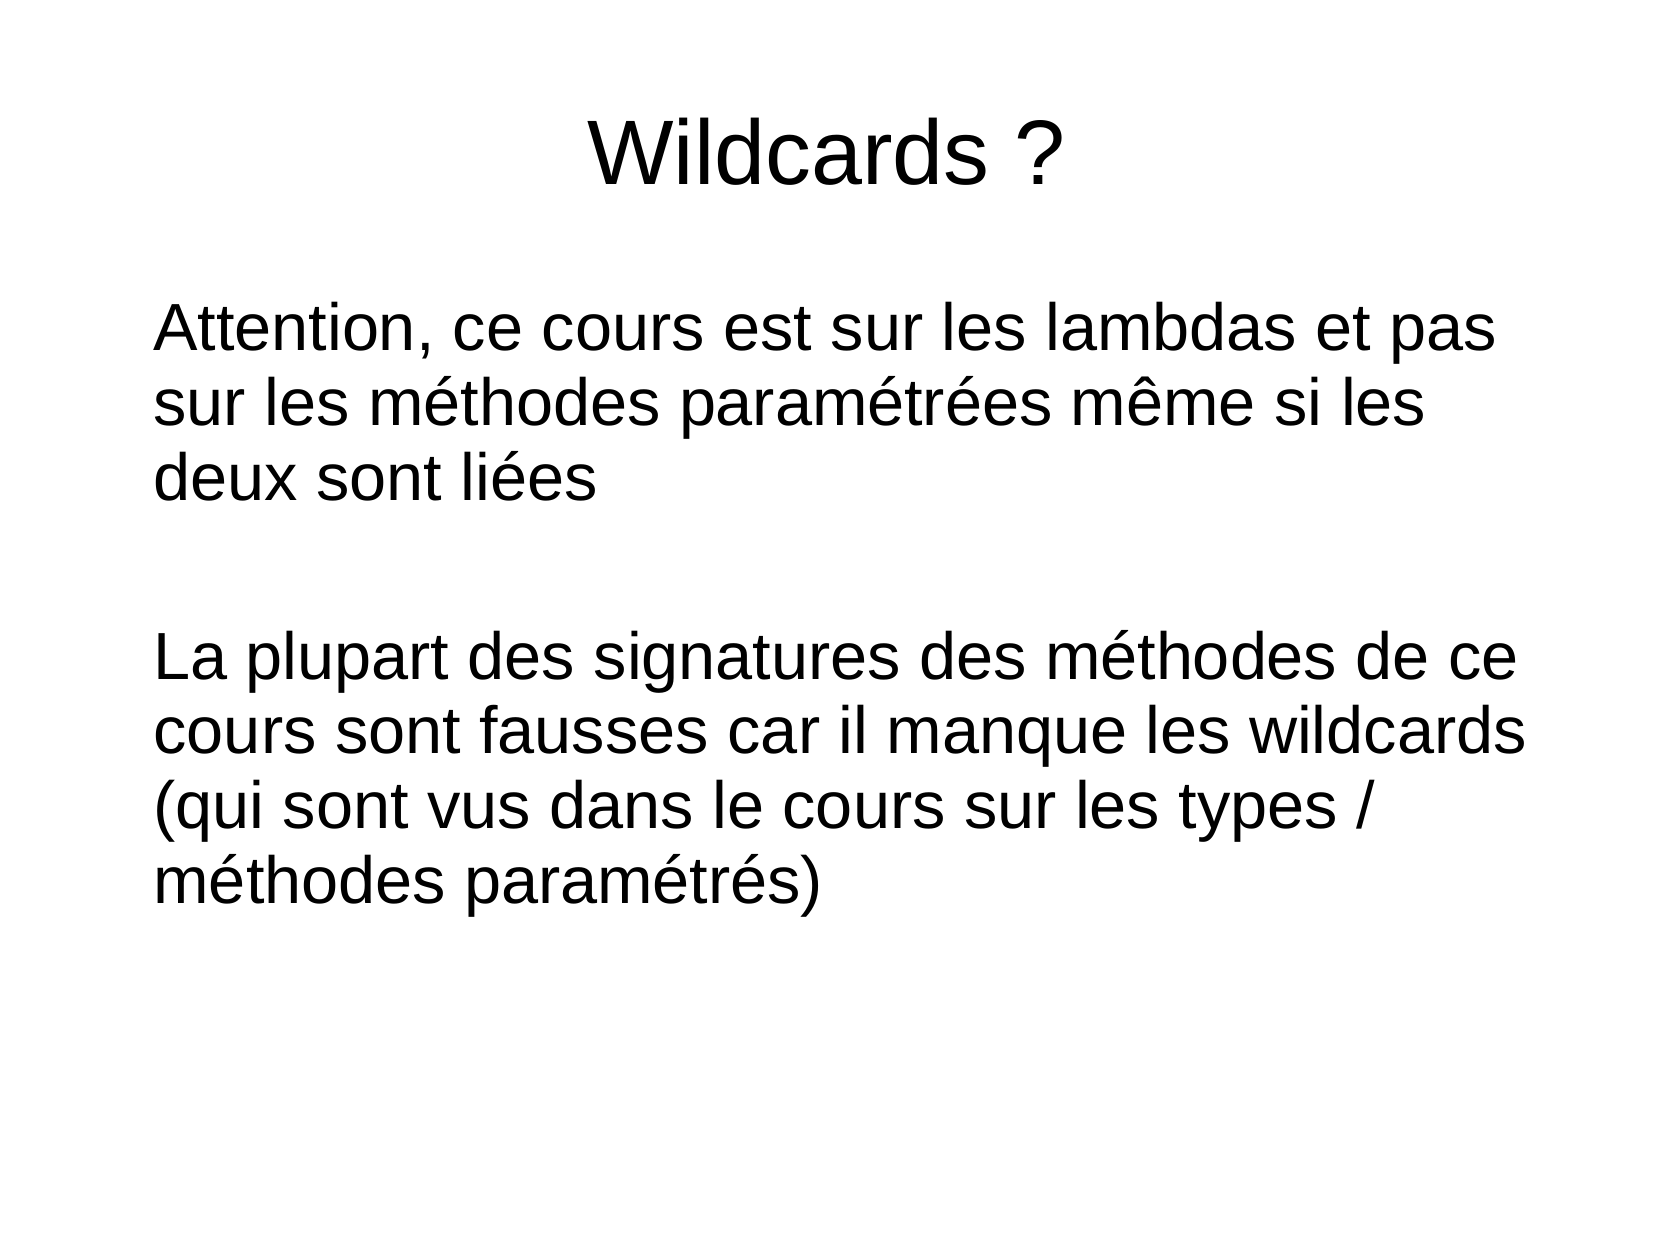

# Wildcards ?
Attention, ce cours est sur les lambdas et pas sur les méthodes paramétrées même si les deux sont liées
La plupart des signatures des méthodes de ce cours sont fausses car il manque les wildcards (qui sont vus dans le cours sur les types / méthodes paramétrés)